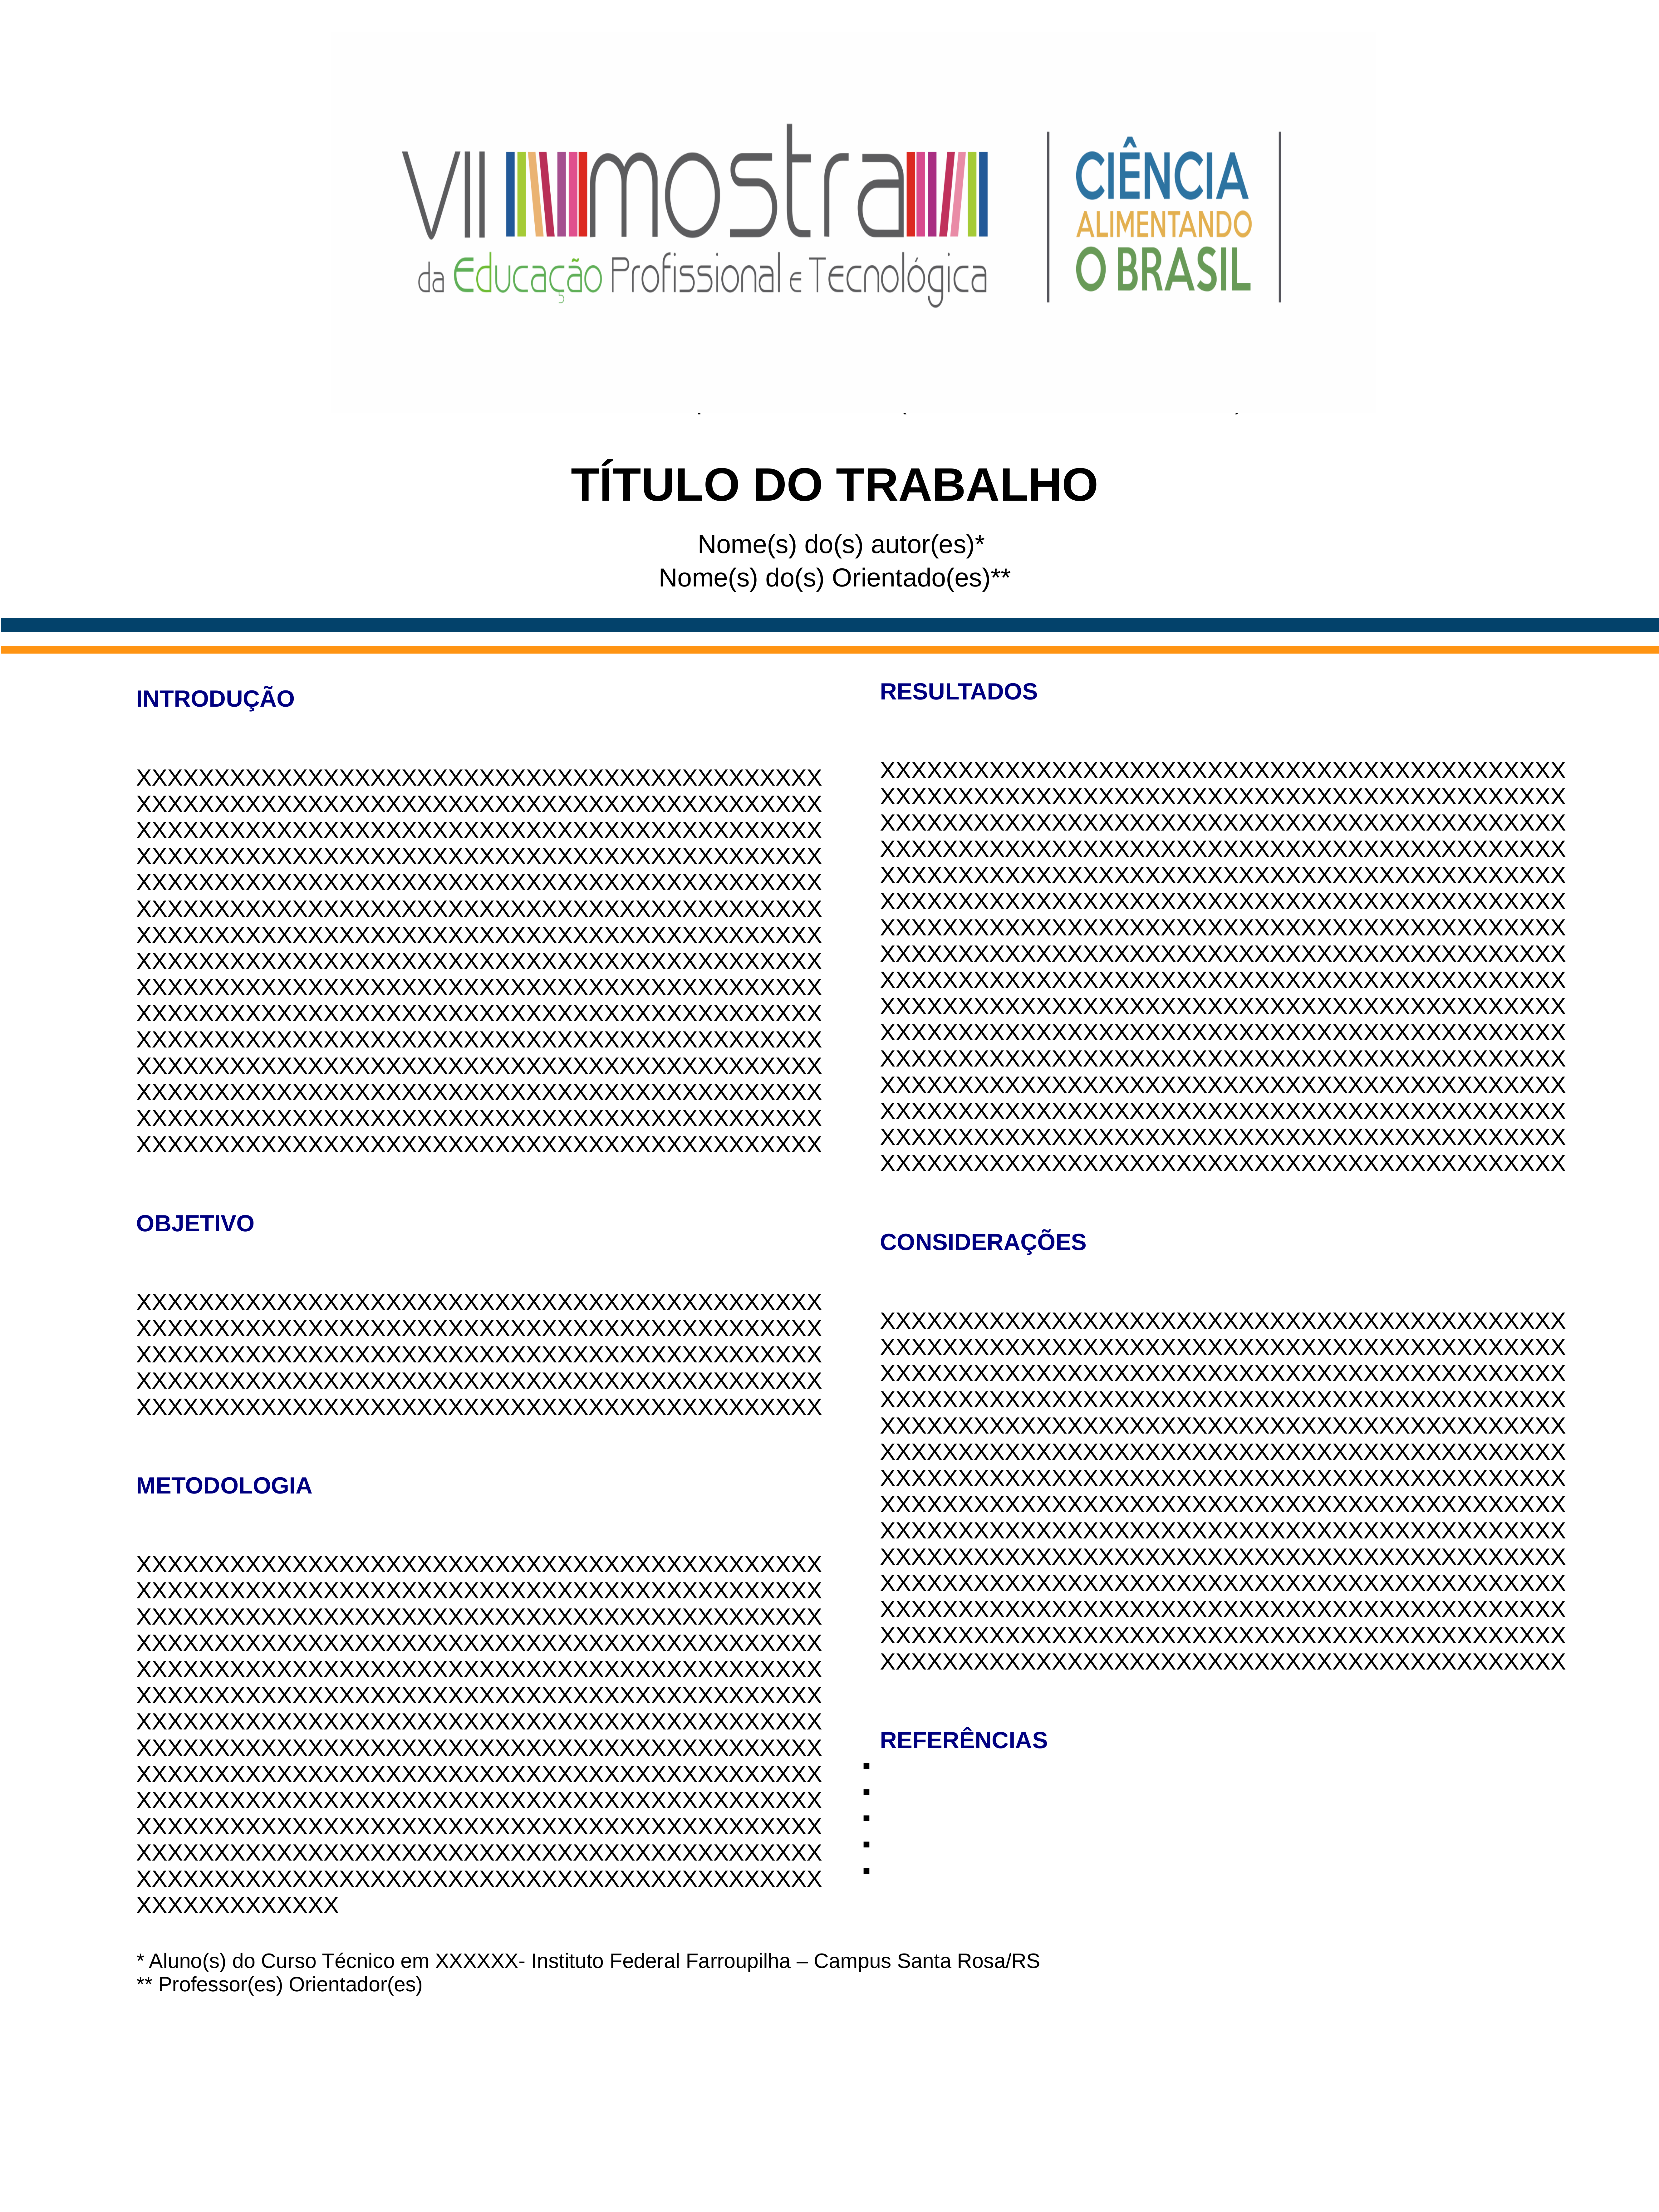

Área do conhecimento: XXXXXXXXXXXX
Modalidade: Ensino, Pesquisa ou Extensão (escolher uma das alternativas)
# TÍTULO DO TRABALHO Nome(s) do(s) autor(es)* Nome(s) do(s) Orientado(es)**
RESULTADOS
XXXXXXXXXXXXXXXXXXXXXXXXXXXXXXXXXXXXXXXXXXXXXXXXXXXXXXXXXXXXXXXXXXXXXXXXXXXXXXXXXXXXXXXXXXXXXXXXXXXXXXXXXXXXXXXXXXXXXXXXXXXXXXXXXXXXXXXXXXXXXXXXXXXXXXXXXXXXXXXXXXXXXXXXXXXXXXXXXXXXXXXXXXXXXXXXXXXXXXXXXXXXXXXXXXXXXXXXXXXXXXXXXXXXXXXXXXXXXXXXXXXXXXXXXXXXXXXXXXXXXXXXXXXXXXXXXXXXXXXXXXXXXXXXXXXXXXXXXXXXXXXXXXXXXXXXXXXXXXXXXXXXXXXXXXXXXXXXXXXXXXXXXXXXXXXXXXXXXXXXXXXXXXXXXXXXXXXXXXXXXXXXXXXXXXXXXXXXXXXXXXXXXXXXXXXXXXXXXXXXXXXXXXXXXXXXXXXXXXXXXXXXXXXXXXXXXXXXXXXXXXXXXXXXXXXXXXXXXXXXXXXXXXXXXXXXXXXXXXXXXXXXXXXXXXXXXXXXXXXXXXXXXXXXXXXXXXXXXXXXXXXXXXXXXXXXXXXXXXXXXXXXXXXXXXXXXXXXXXXXXXXXXXXXXXXXXXXXXXXXXXXXXXXXXXXXXXXXXXXXXXXXXXXXXXXXXXXXXXXXXXXXXXXXXXXXXXXXXXXXXXXXXXXXXXXXXXXXXXXXXXXXXXXXXXXXXXXXXXXXXXXX
CONSIDERAÇÕES
XXXXXXXXXXXXXXXXXXXXXXXXXXXXXXXXXXXXXXXXXXXXXXXXXXXXXXXXXXXXXXXXXXXXXXXXXXXXXXXXXXXXXXXXXXXXXXXXXXXXXXXXXXXXXXXXXXXXXXXXXXXXXXXXXXXXXXXXXXXXXXXXXXXXXXXXXXXXXXXXXXXXXXXXXXXXXXXXXXXXXXXXXXXXXXXXXXXXXXXXXXXXXXXXXXXXXXXXXXXXXXXXXXXXXXXXXXXXXXXXXXXXXXXXXXXXXXXXXXXXXXXXXXXXXXXXXXXXXXXXXXXXXXXXXXXXXXXXXXXXXXXXXXXXXXXXXXXXXXXXXXXXXXXXXXXXXXXXXXXXXXXXXXXXXXXXXXXXXXXXXXXXXXXXXXXXXXXXXXXXXXXXXXXXXXXXXXXXXXXXXXXXXXXXXXXXXXXXXXXXXXXXXXXXXXXXXXXXXXXXXXXXXXXXXXXXXXXXXXXXXXXXXXXXXXXXXXXXXXXXXXXXXXXXXXXXXXXXXXXXXXXXXXXXXXXXXXXXXXXXXXXXXXXXXXXXXXXXXXXXXXXXXXXXXXXXXXXXXXXXXXXXXXXXXXXXXXXXXXXXXXXXXXXXXXXXXXXXXXXXXXXXXXXXXXXXXXXX
REFERÊNCIAS
INTRODUÇÃO
XXXXXXXXXXXXXXXXXXXXXXXXXXXXXXXXXXXXXXXXXXXXXXXXXXXXXXXXXXXXXXXXXXXXXXXXXXXXXXXXXXXXXXXXXXXXXXXXXXXXXXXXXXXXXXXXXXXXXXXXXXXXXXXXXXXXXXXXXXXXXXXXXXXXXXXXXXXXXXXXXXXXXXXXXXXXXXXXXXXXXXXXXXXXXXXXXXXXXXXXXXXXXXXXXXXXXXXXXXXXXXXXXXXXXXXXXXXXXXXXXXXXXXXXXXXXXXXXXXXXXXXXXXXXXXXXXXXXXXXXXXXXXXXXXXXXXXXXXXXXXXXXXXXXXXXXXXXXXXXXXXXXXXXXXXXXXXXXXXXXXXXXXXXXXXXXXXXXXXXXXXXXXXXXXXXXXXXXXXXXXXXXXXXXXXXXXXXXXXXXXXXXXXXXXXXXXXXXXXXXXXXXXXXXXXXXXXXXXXXXXXXXXXXXXXXXXXXXXXXXXXXXXXXXXXXXXXXXXXXXXXXXXXXXXXXXXXXXXXXXXXXXXXXXXXXXXXXXXXXXXXXXXXXXXXXXXXXXXXXXXXXXXXXXXXXXXXXXXXXXXXXXXXXXXXXXXXXXXXXXXXXXXXXXXXXXXXXXXXXXXXXXXXXXXXXXXXXXXXXXXXXXXXXXXXXXXXXXXXXXXXXXXXXXXXXXXXXXXXXX
OBJETIVO
XXXXXXXXXXXXXXXXXXXXXXXXXXXXXXXXXXXXXXXXXXXXXXXXXXXXXXXXXXXXXXXXXXXXXXXXXXXXXXXXXXXXXXXXXXXXXXXXXXXXXXXXXXXXXXXXXXXXXXXXXXXXXXXXXXXXXXXXXXXXXXXXXXXXXXXXXXXXXXXXXXXXXXXXXXXXXXXXXXXXXXXXXXXXXXXXXXXXXXXXXXXXXXXXXXXXXXXXXXXX
METODOLOGIA
XXXXXXXXXXXXXXXXXXXXXXXXXXXXXXXXXXXXXXXXXXXXXXXXXXXXXXXXXXXXXXXXXXXXXXXXXXXXXXXXXXXXXXXXXXXXXXXXXXXXXXXXXXXXXXXXXXXXXXXXXXXXXXXXXXXXXXXXXXXXXXXXXXXXXXXXXXXXXXXXXXXXXXXXXXXXXXXXXXXXXXXXXXXXXXXXXXXXXXXXXXXXXXXXXXXXXXXXXXXXXXXXXXXXXXXXXXXXXXXXXXXXXXXXXXXXXXXXXXXXXXXXXXXXXXXXXXXXXXXXXXXXXXXXXXXXXXXXXXXXXXXXXXXXXXXXXXXXXXXXXXXXXXXXXXXXXXXXXXXXXXXXXXXXXXXXXXXXXXXXXXXXXXXXXXXXXXXXXXXXXXXXXXXXXXXXXXXXXXXXXXXXXXXXXXXXXXXXXXXXXXXXXXXXXXXXXXXXXXXXXXXXXXXXXXXXXXXXXXXXXXXXXXXXXXXXXXXXXXXXXXXXXXXXXXXXXXXXXXXXXXXXXXXXXXXXXXXXXXXXXXXXXXXXXXXXXXXXXXXXXXXXXXXXXXXXXXXXXXXXXXXXXXXXXXXXXXXXXXXXXXXXX
* Aluno(s) do Curso Técnico em XXXXXX- Instituto Federal Farroupilha – Campus Santa Rosa/RS
** Professor(es) Orientador(es)